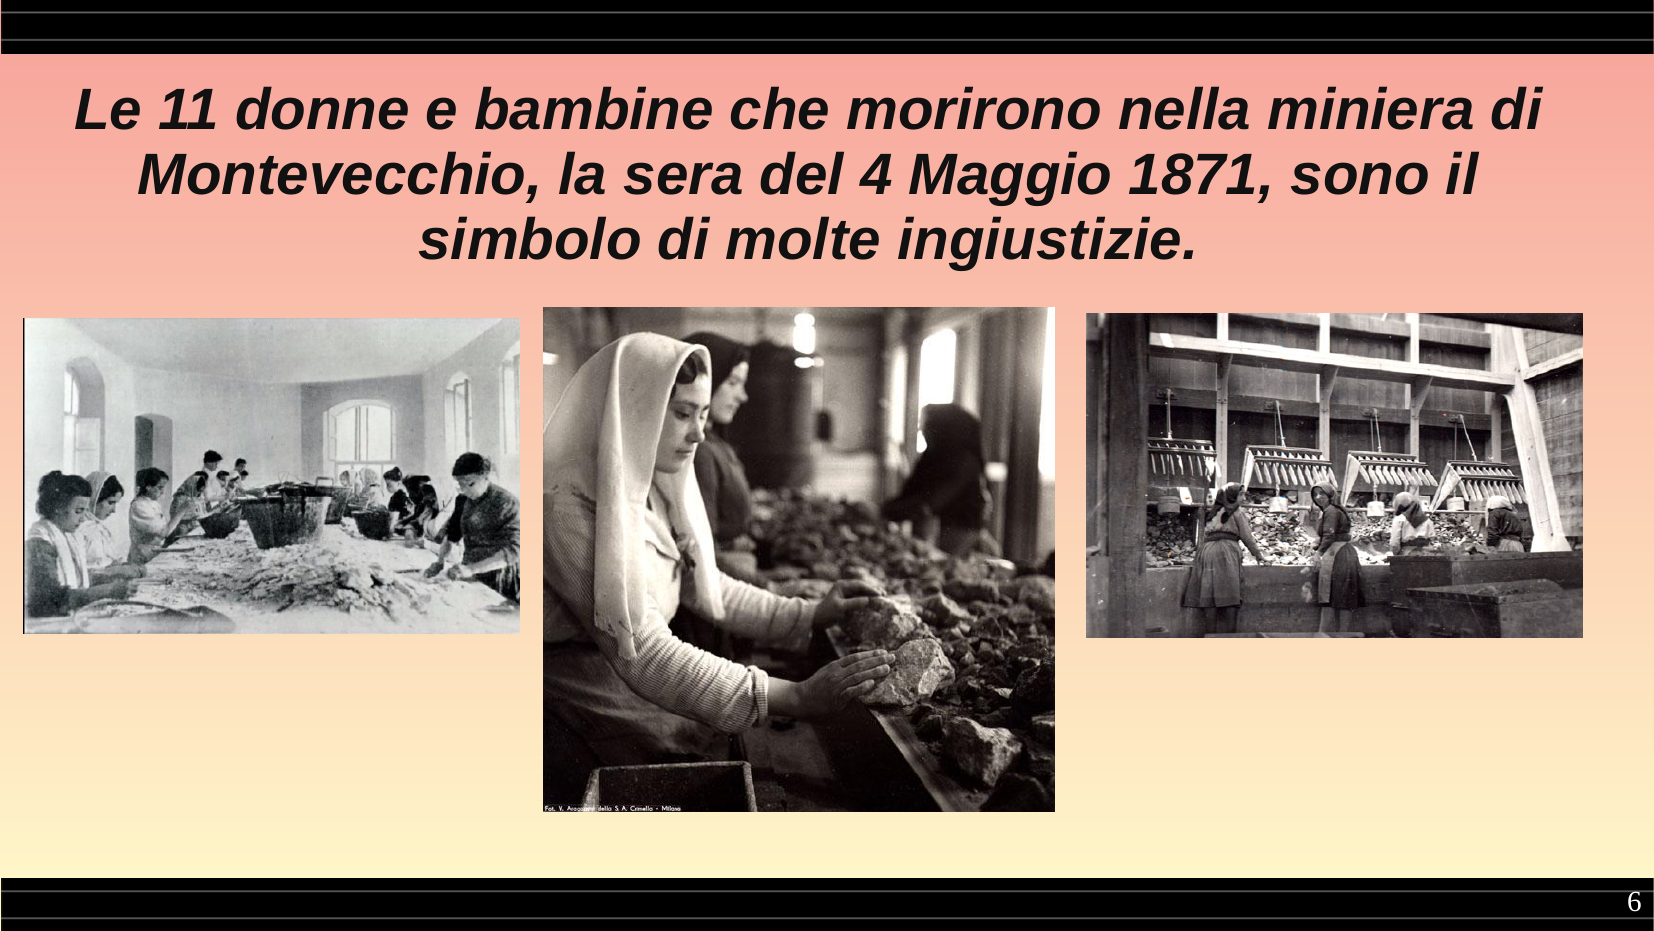

# Le 11 donne e bambine che morirono nella miniera di Montevecchio, la sera del 4 Maggio 1871, sono il simbolo di molte ingiustizie.